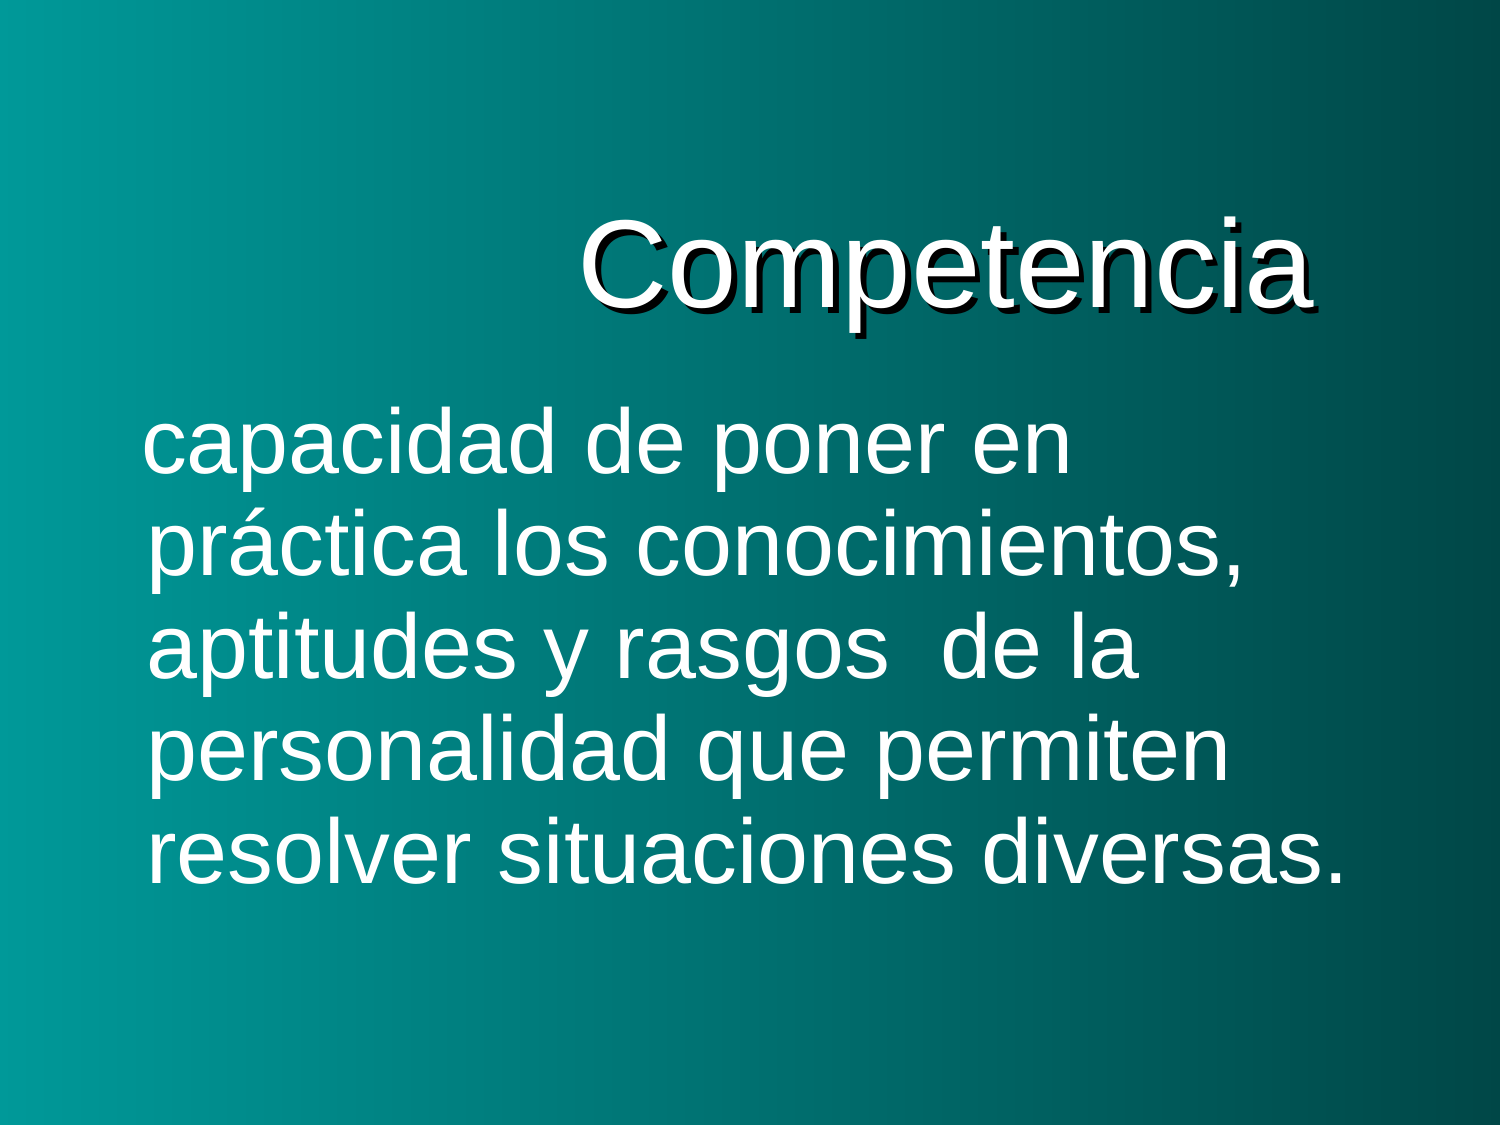

Competencia
# capacidad de poner en práctica los conocimientos, aptitudes y rasgos de la personalidad que permiten resolver situaciones diversas.